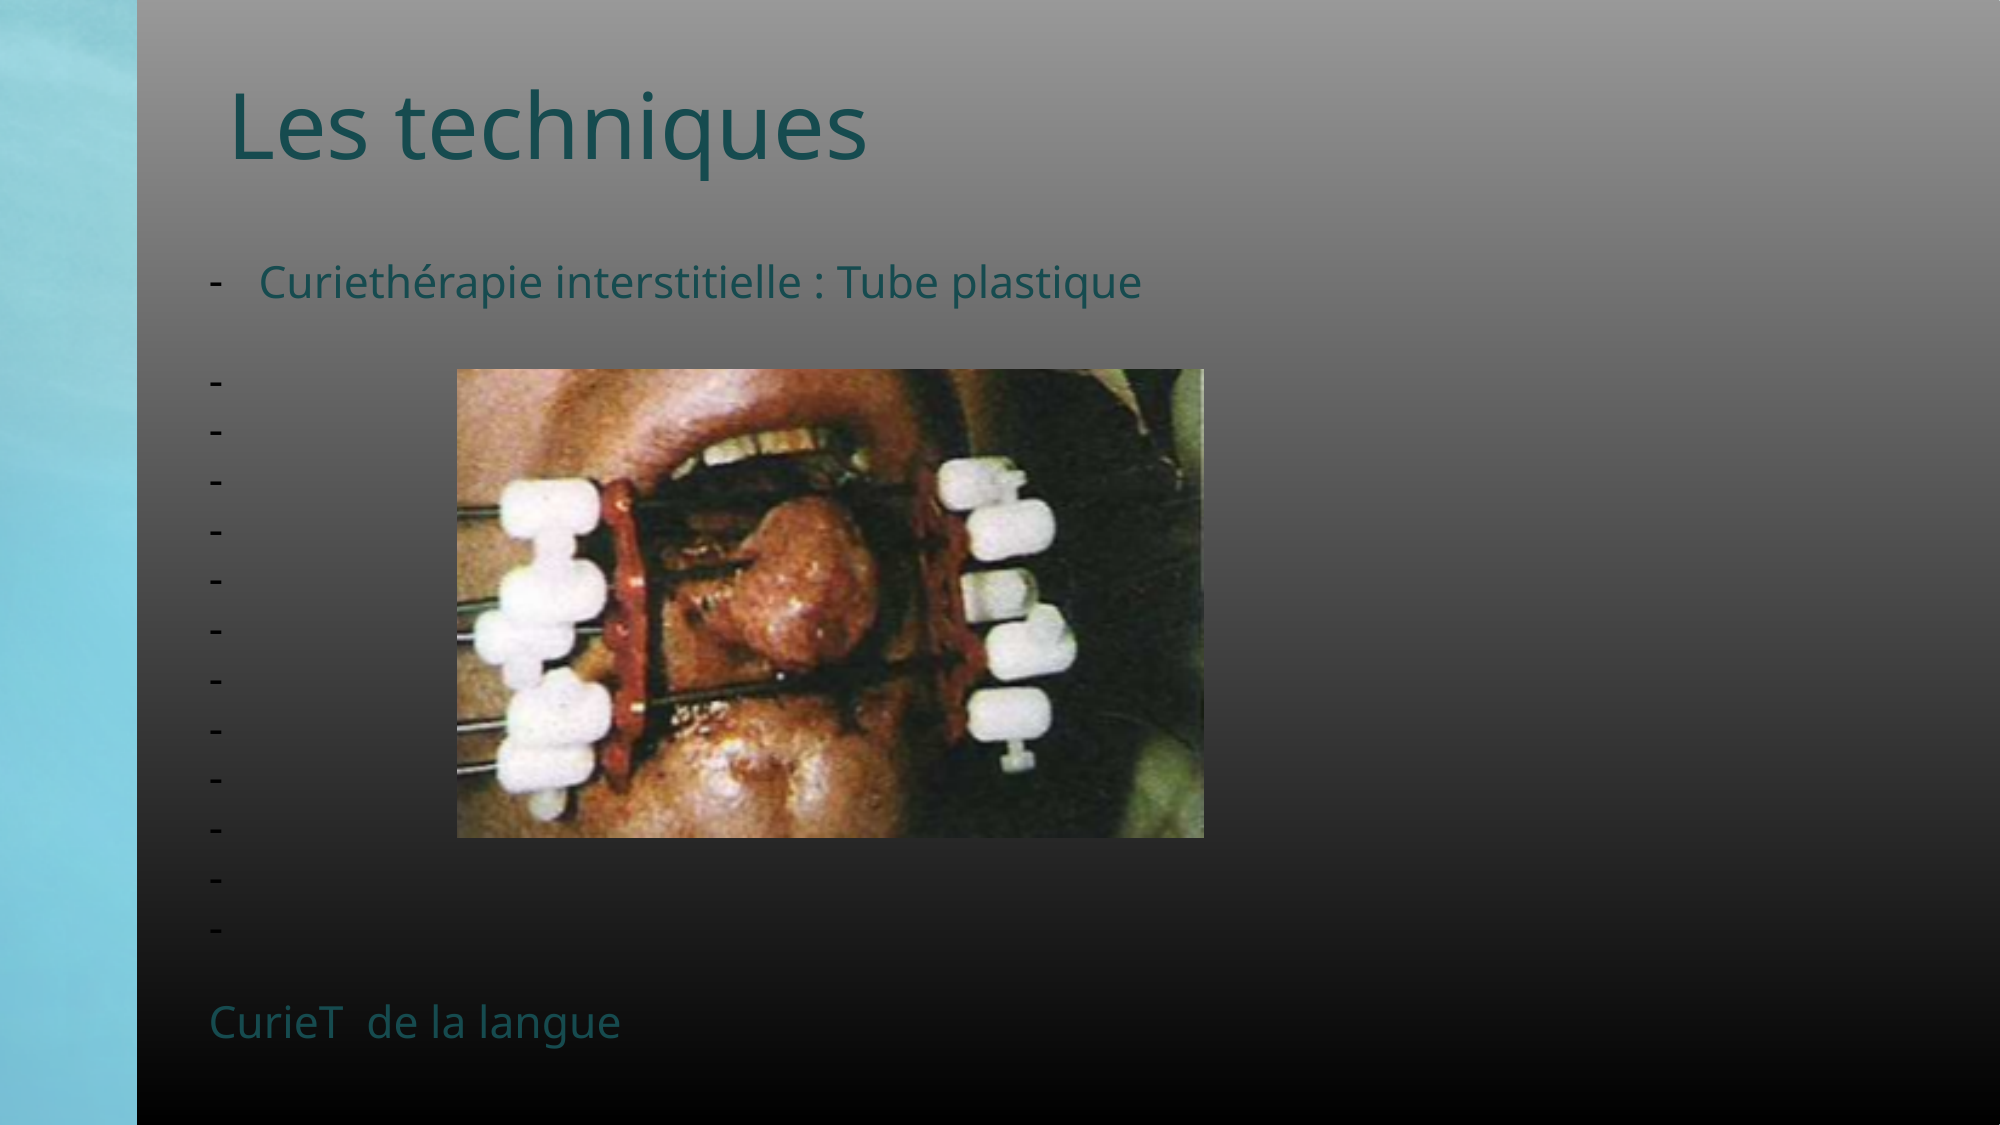

# Les techniques
Curiethérapie interstitielle : Tube plastique
CurieT de la langue